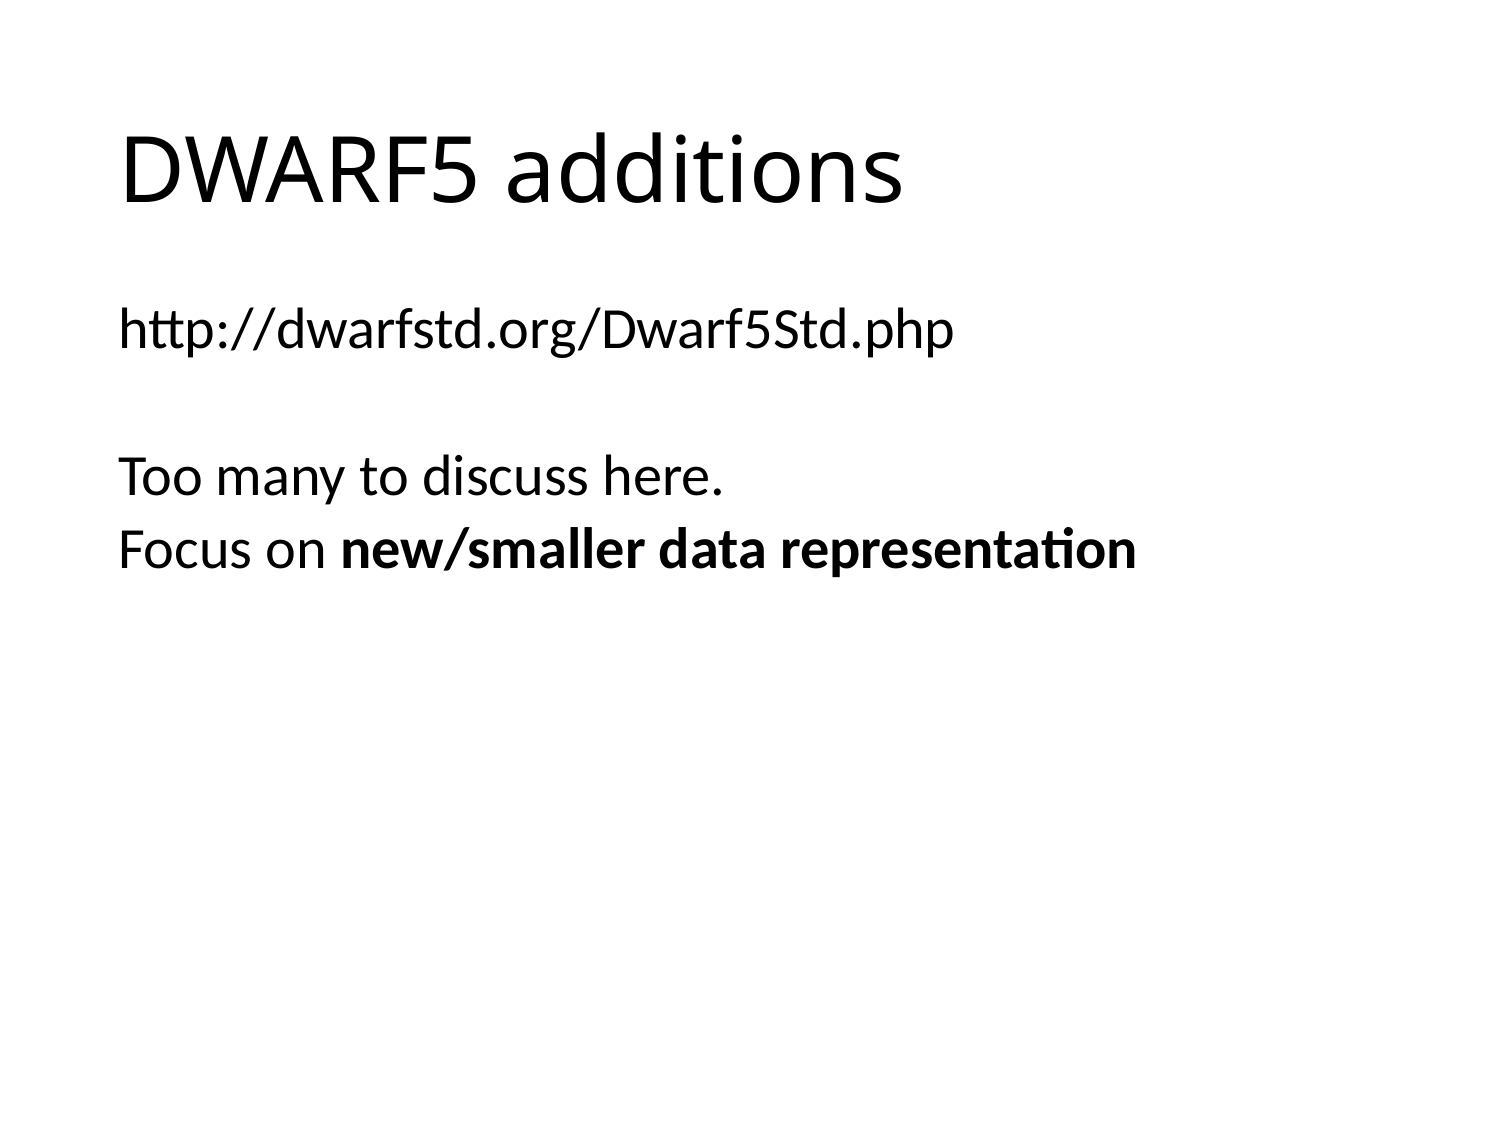

# DWARF5 additions
http://dwarfstd.org/Dwarf5Std.php
Too many to discuss here.
Focus on new/smaller data representation